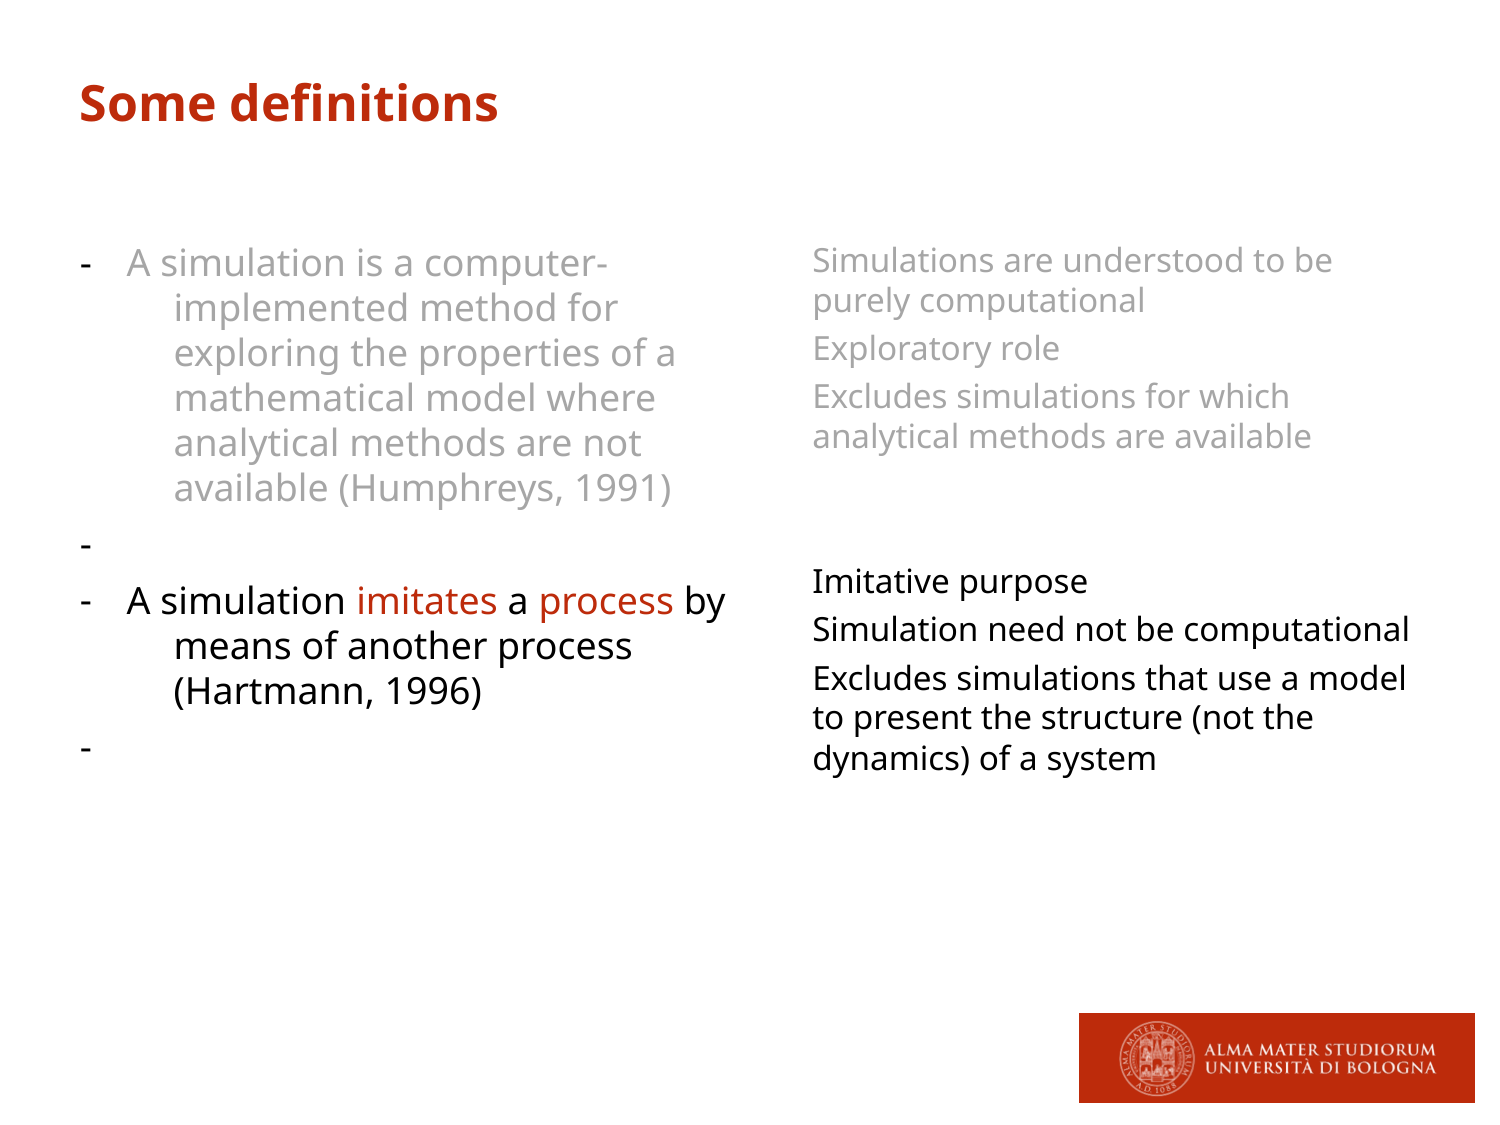

# Some definitions
A simulation is a computer-implemented method for exploring the properties of a mathematical model where analytical methods are not available (Humphreys, 1991)
A simulation imitates a process by means of another process
(Hartmann, 1996)
Simulations are understood to be purely computational
Exploratory role
Excludes simulations for which analytical methods are available
Imitative purpose
Simulation need not be computational
Excludes simulations that use a model to present the structure (not the dynamics) of a system